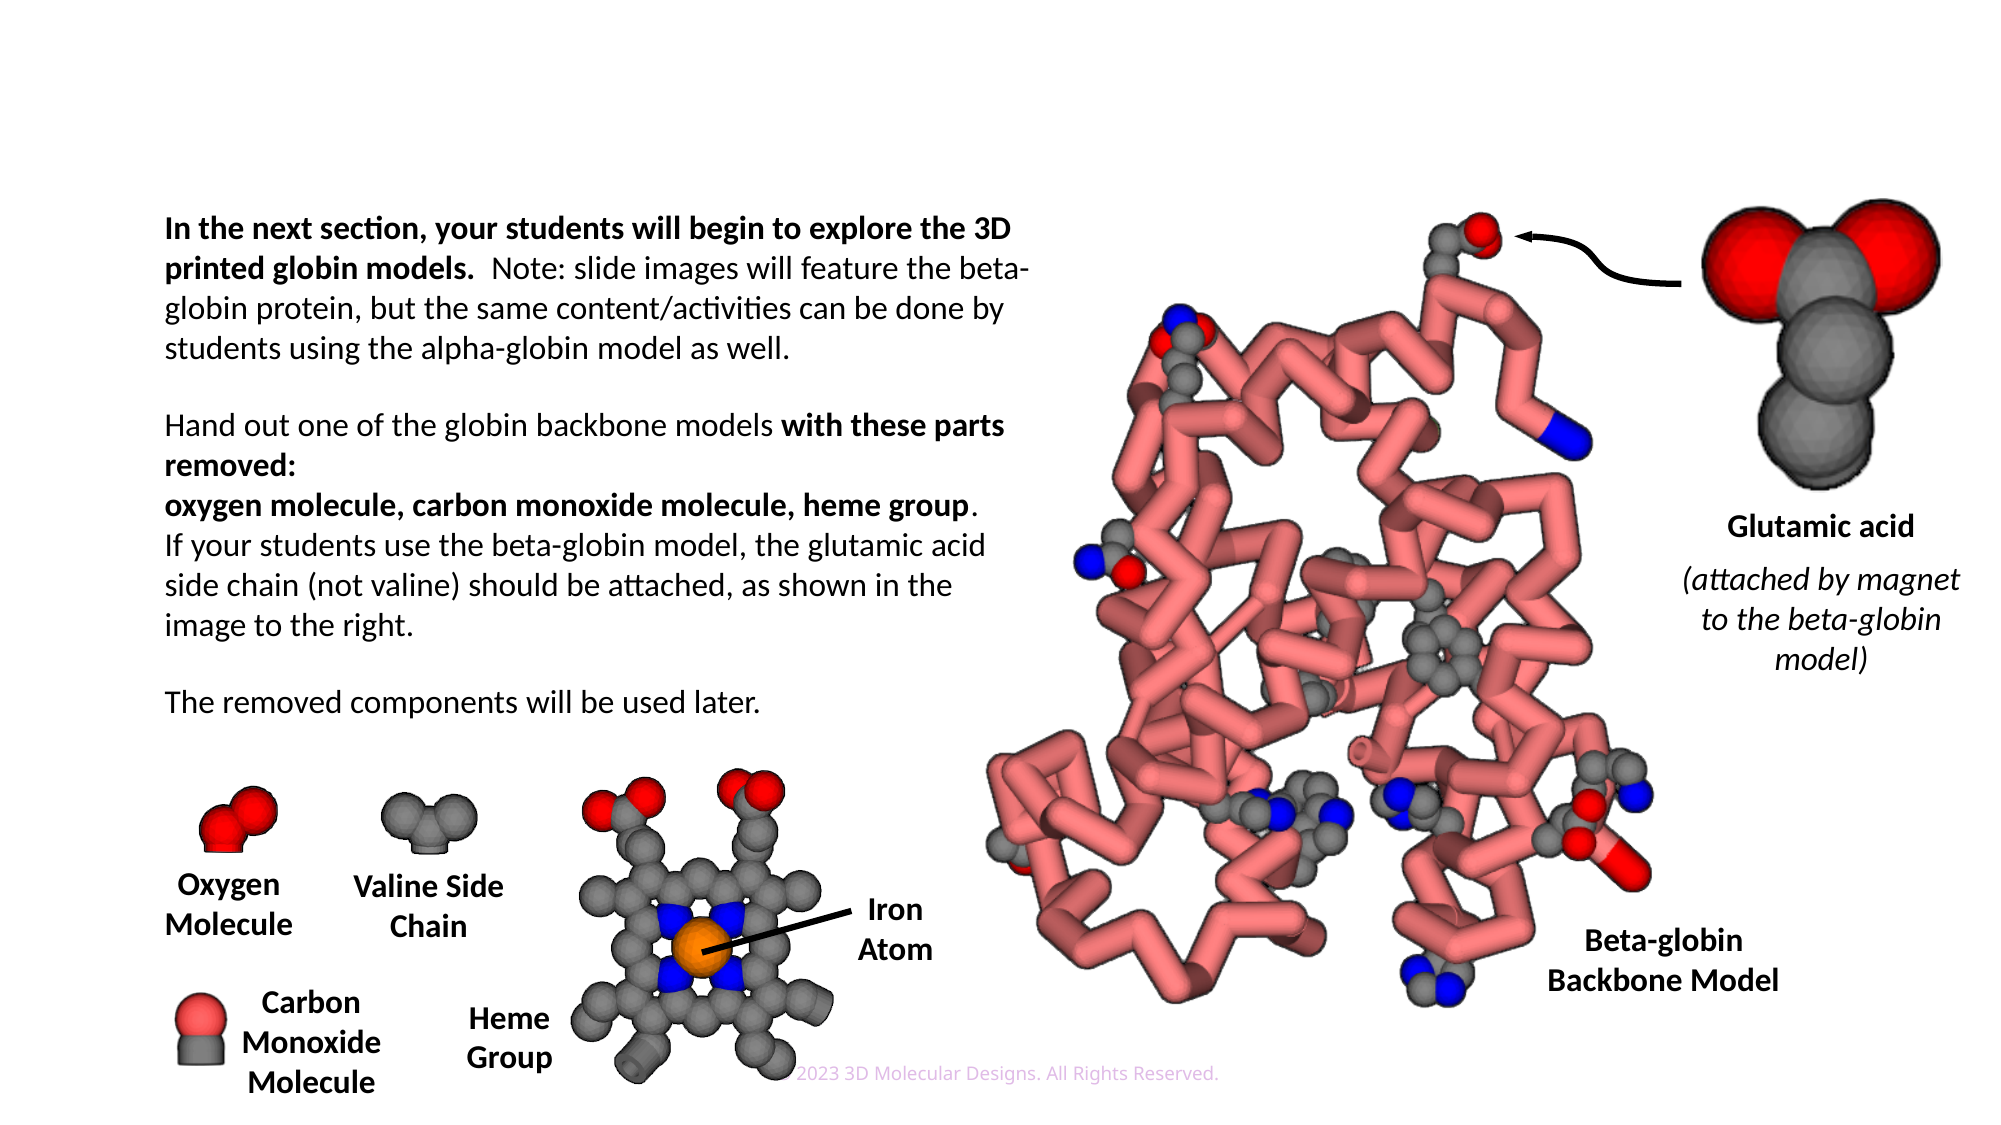

Teacher Guide – The Beta-globin Model
In the next section, your students will begin to explore the 3D printed globin models. Note: slide images will feature the beta-globin protein, but the same content/activities can be done by students using the alpha-globin model as well.
Hand out one of the globin backbone models with these parts removed:
oxygen molecule, carbon monoxide molecule, heme group.
If your students use the beta-globin model, the glutamic acid side chain (not valine) should be attached, as shown in the image to the right.
The removed components will be used later.
Glutamic acid
(attached by magnet to the beta-globin model)
Oxygen Molecule
Valine Side Chain
Iron
Atom
Beta-globin Backbone Model
Carbon Monoxide Molecule
Heme Group
© 2023 3D Molecular Designs. All Rights Reserved.